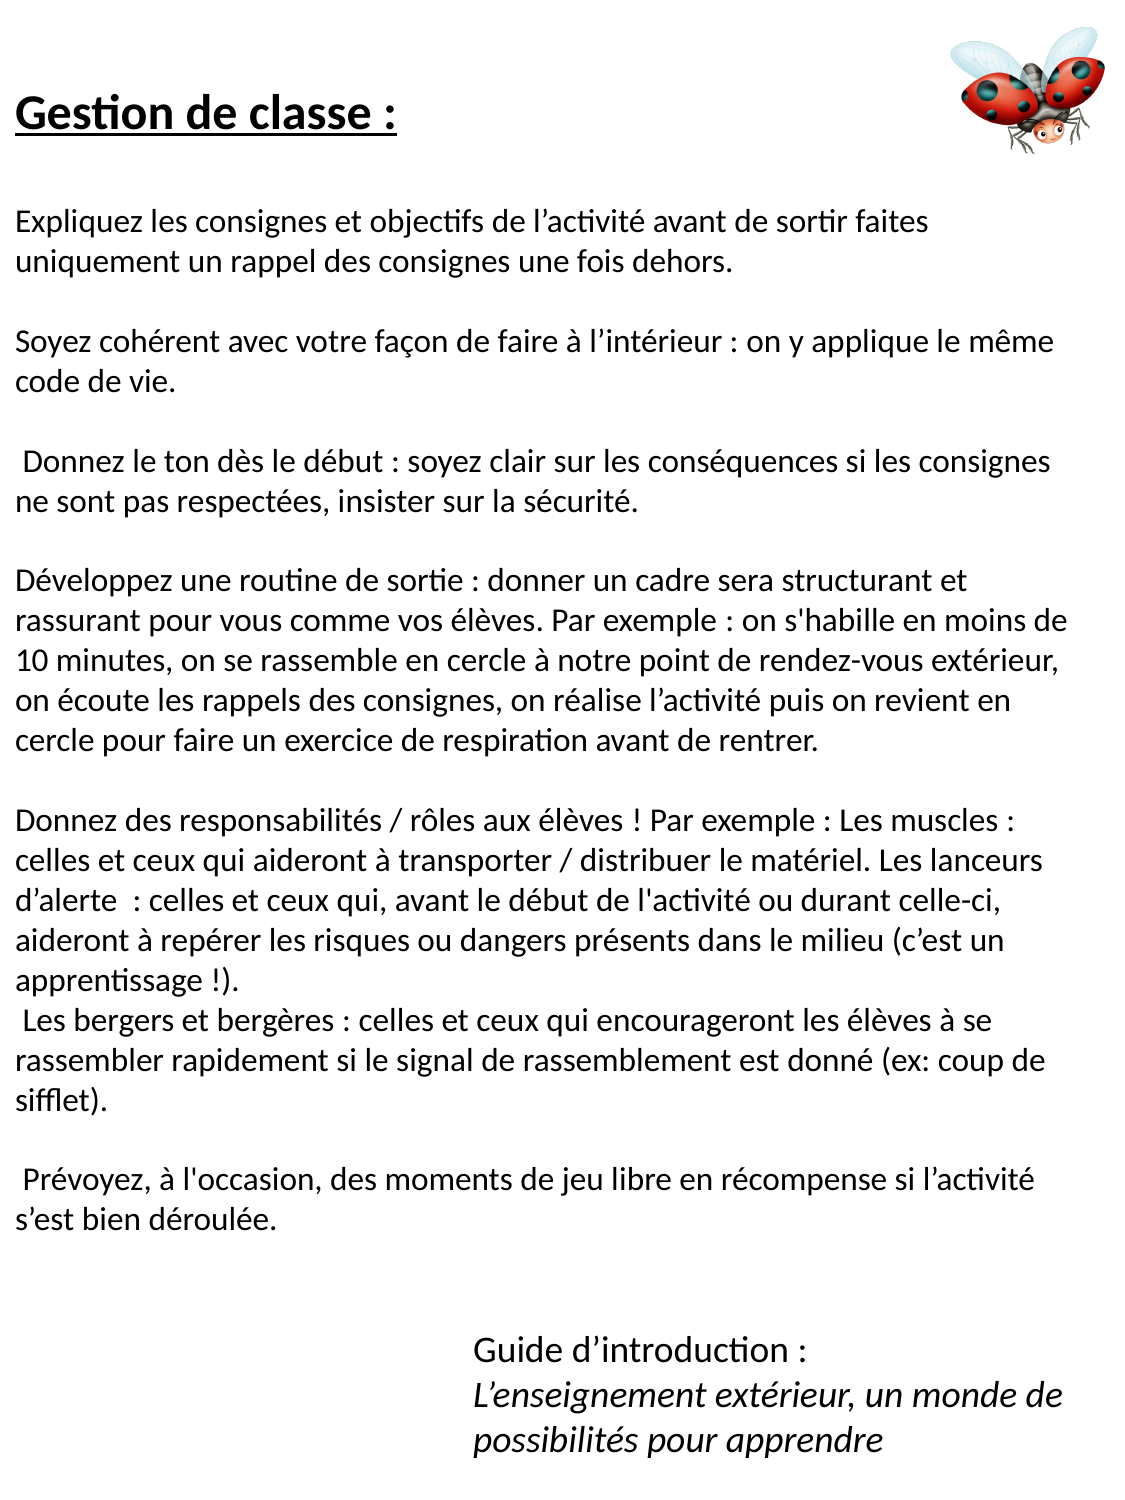

Gestion de classe :
Expliquez les consignes et objectifs de l’activité avant de sortir faites uniquement un rappel des consignes une fois dehors.
Soyez cohérent avec votre façon de faire à l’intérieur : on y applique le même code de vie.
 Donnez le ton dès le début : soyez clair sur les conséquences si les consignes ne sont pas respectées, insister sur la sécurité.
Développez une routine de sortie : donner un cadre sera structurant et rassurant pour vous comme vos élèves. Par exemple : on s'habille en moins de 10 minutes, on se rassemble en cercle à notre point de rendez-vous extérieur, on écoute les rappels des consignes, on réalise l’activité puis on revient en cercle pour faire un exercice de respiration avant de rentrer.
Donnez des responsabilités / rôles aux élèves ! Par exemple : Les muscles : celles et ceux qui aideront à transporter / distribuer le matériel. Les lanceurs d’alerte  : celles et ceux qui, avant le début de l'activité ou durant celle-ci, aideront à repérer les risques ou dangers présents dans le milieu (c’est un apprentissage !).
 Les bergers et bergères : celles et ceux qui encourageront les élèves à se rassembler rapidement si le signal de rassemblement est donné (ex: coup de sifflet).
 Prévoyez, à l'occasion, des moments de jeu libre en récompense si l’activité s’est bien déroulée.
Guide d’introduction :
L’enseignement extérieur, un monde de possibilités pour apprendre